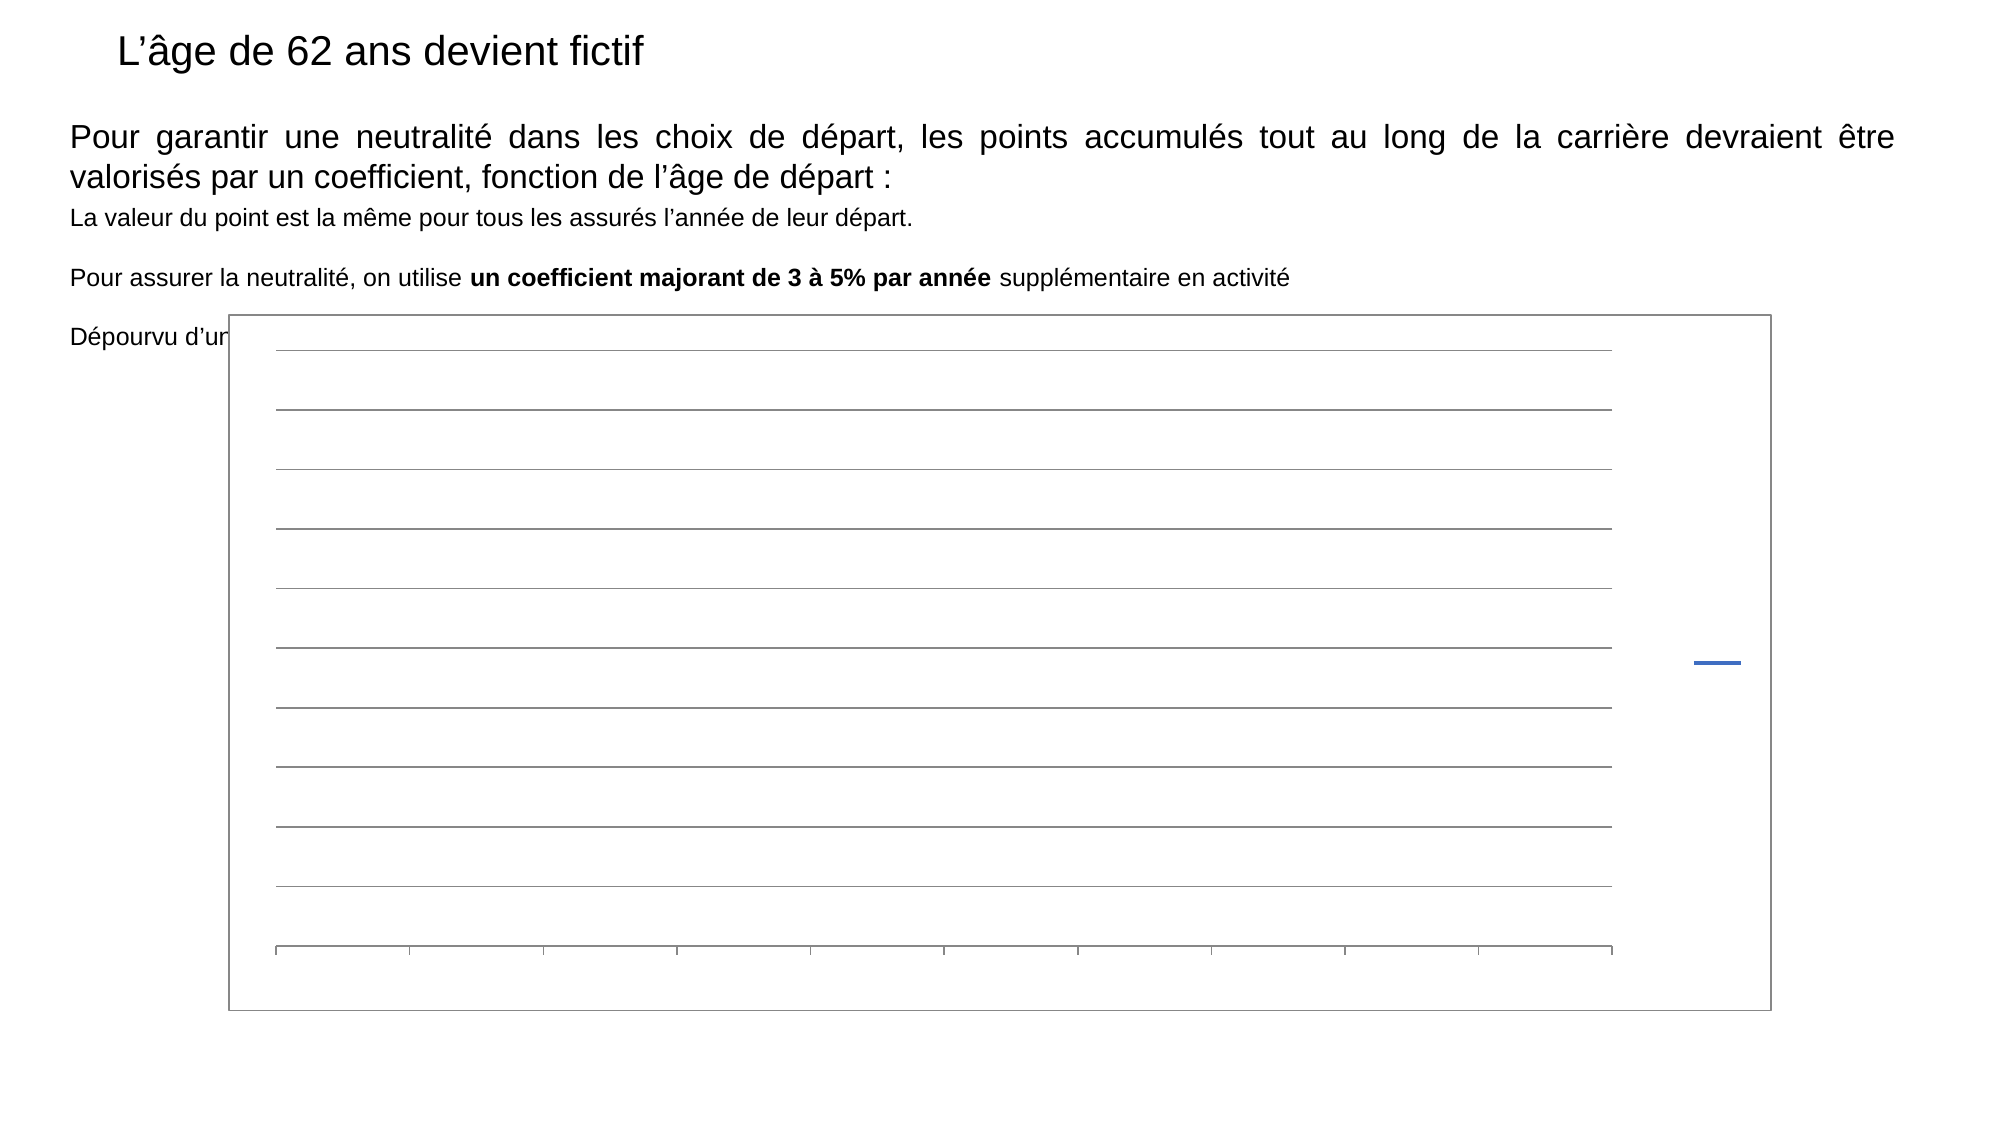

# L’âge de 62 ans devient fictif
Pour garantir une neutralité dans les choix de départ, les points accumulés tout au long de la carrière devraient être valorisés par un coefficient, fonction de l’âge de départ :
La valeur du point est la même pour tous les assurés l’année de leur départ.
Pour assurer la neutralité, on utilise un coefficient majorant de 3 à 5% par année supplémentaire en activité
Dépourvu d’une référence collective à l’âge, ce dispositif pourrait entraîner des départs trop précoces.
### Chart
| Category | |
|---|---|